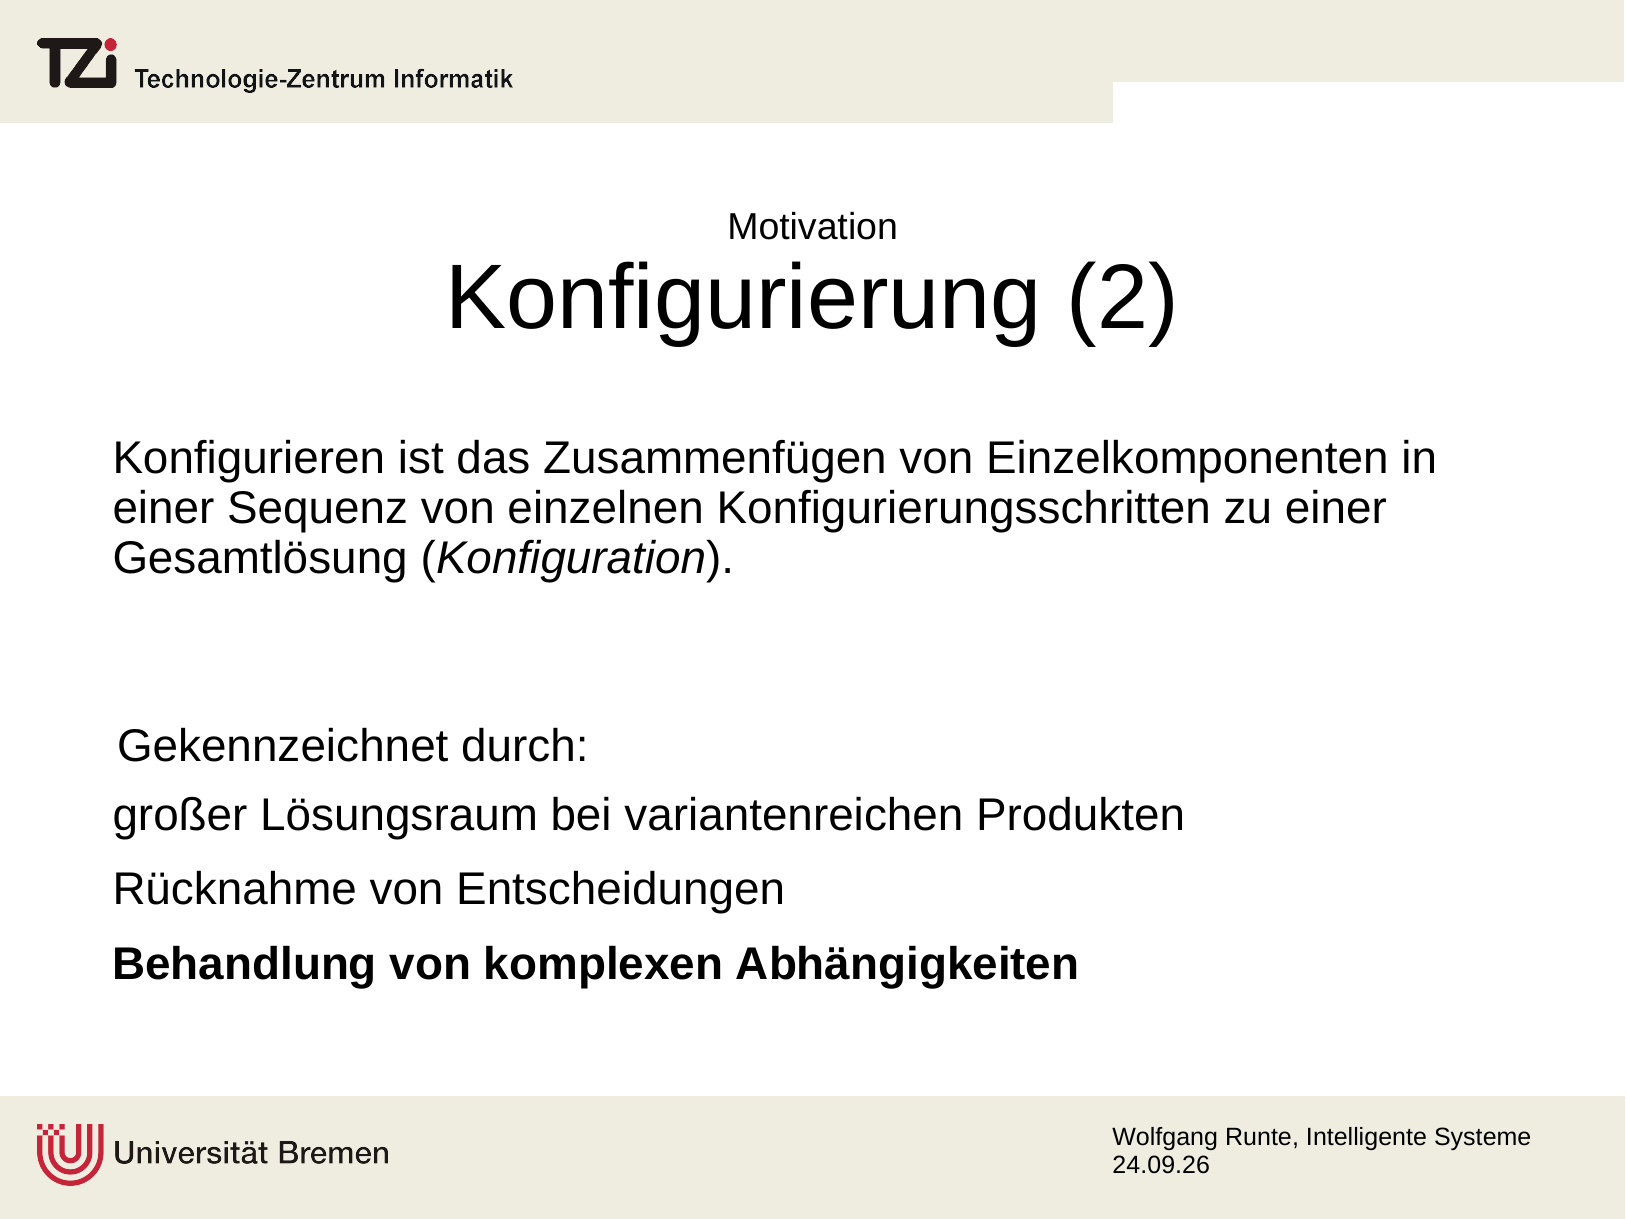

# Motivation Konfigurierung (2)
Konfigurieren ist das Zusammenfügen von Einzelkomponenten in einer Sequenz von einzelnen Konfigurierungsschritten zu einer Gesamtlösung (Konfiguration).
Gekennzeichnet durch:
großer Lösungsraum bei variantenreichen Produkten
Rücknahme von Entscheidungen
Behandlung von komplexen Abhängigkeiten